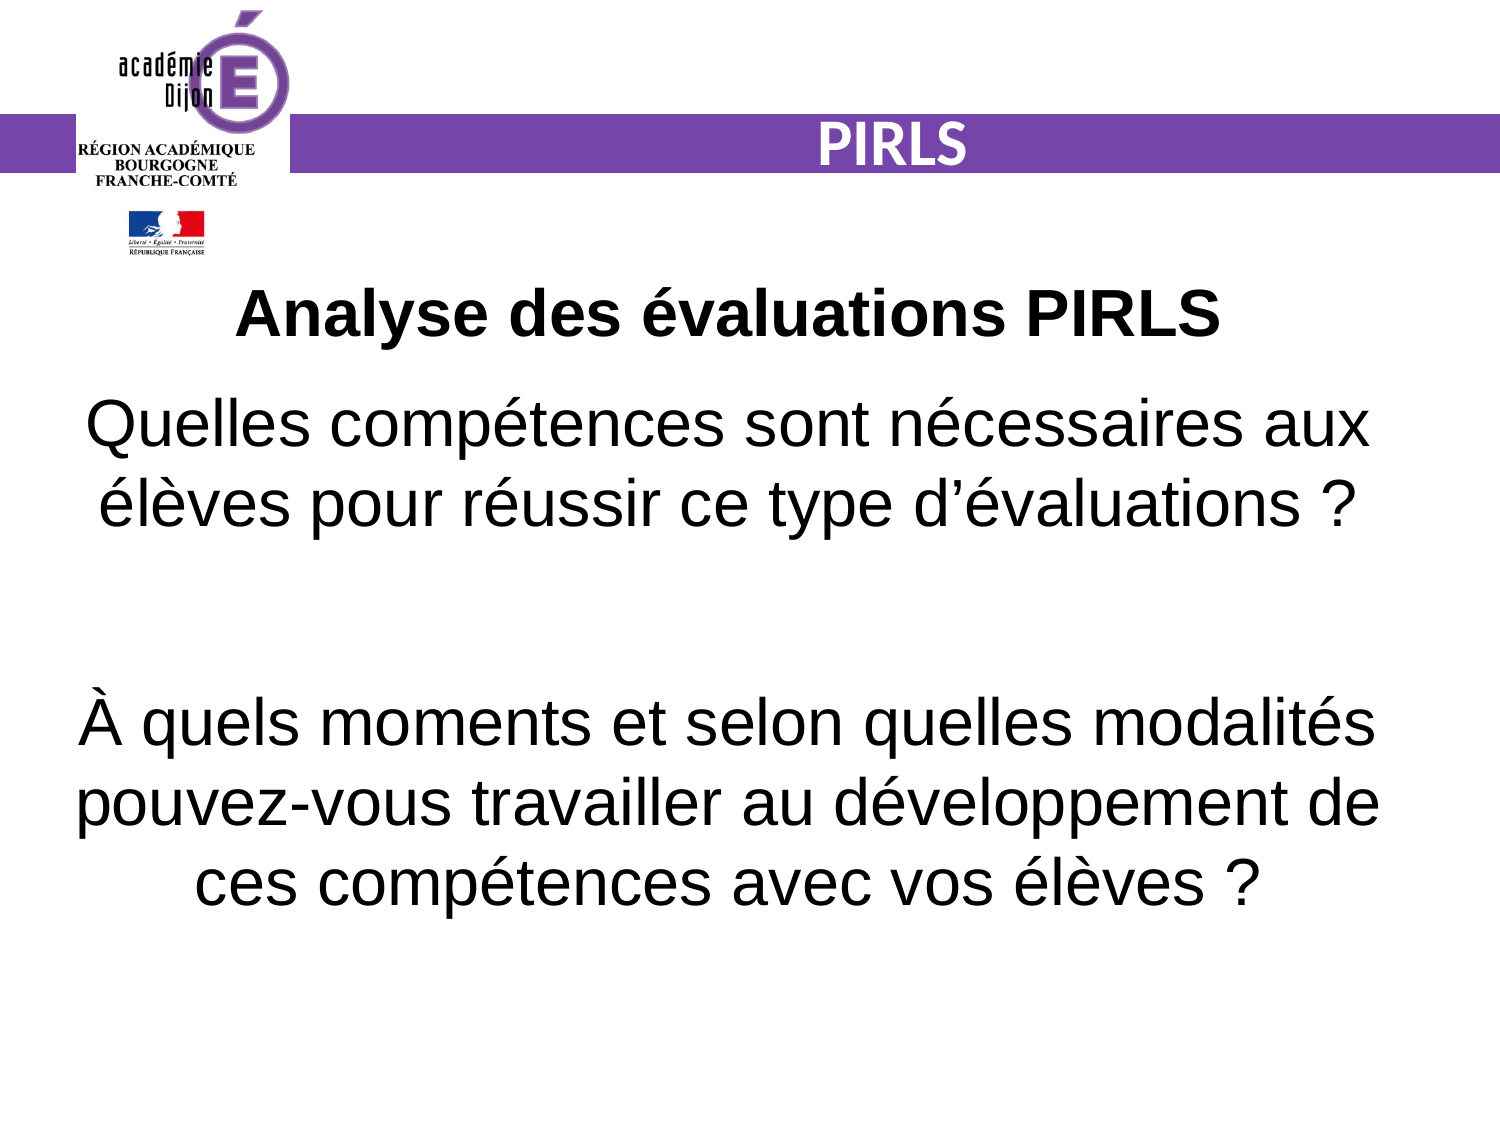

# PIRLS
Analyse des évaluations PIRLS
Quelles compétences sont nécessaires aux élèves pour réussir ce type d’évaluations ?
À quels moments et selon quelles modalités pouvez-vous travailler au développement de ces compétences avec vos élèves ?